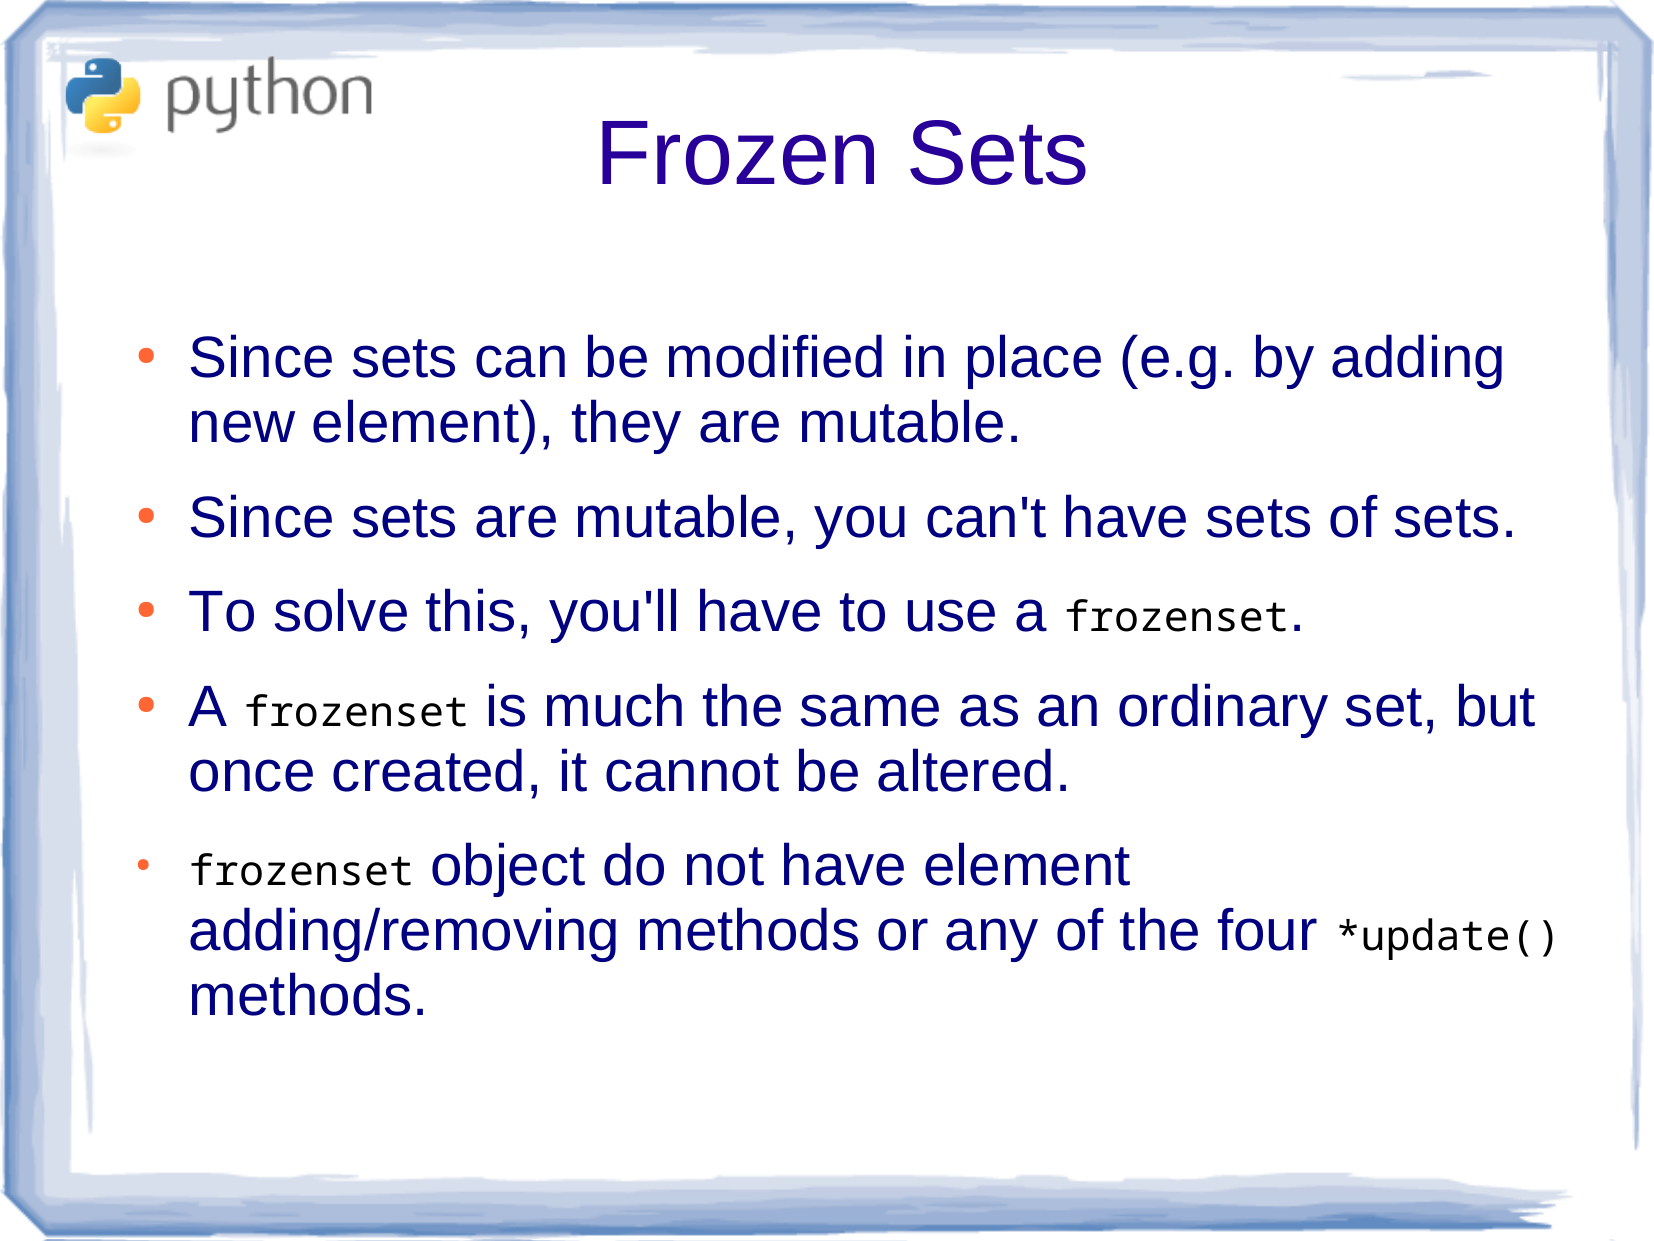

# Frozen Sets
Since sets can be modified in place (e.g. by adding new element), they are mutable.
Since sets are mutable, you can't have sets of sets.
To solve this, you'll have to use a frozenset.
A frozenset is much the same as an ordinary set, but once created, it cannot be altered.
frozenset object do not have element adding/removing methods or any of the four *update() methods.